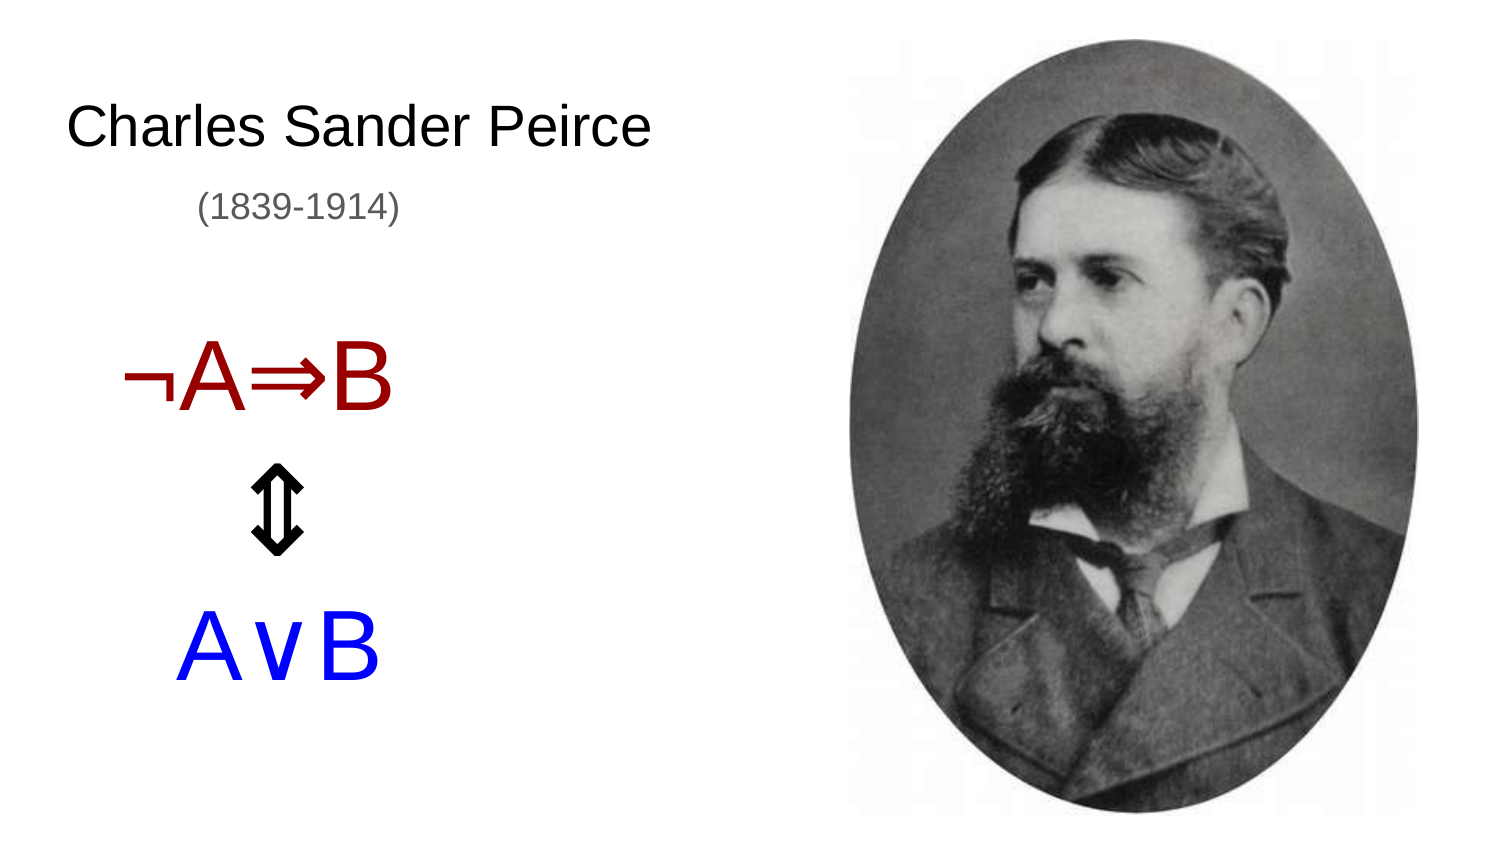

# Charles Sander Peirce
(1839-1914)
¬A⇒B
 ⇕
 A∨B